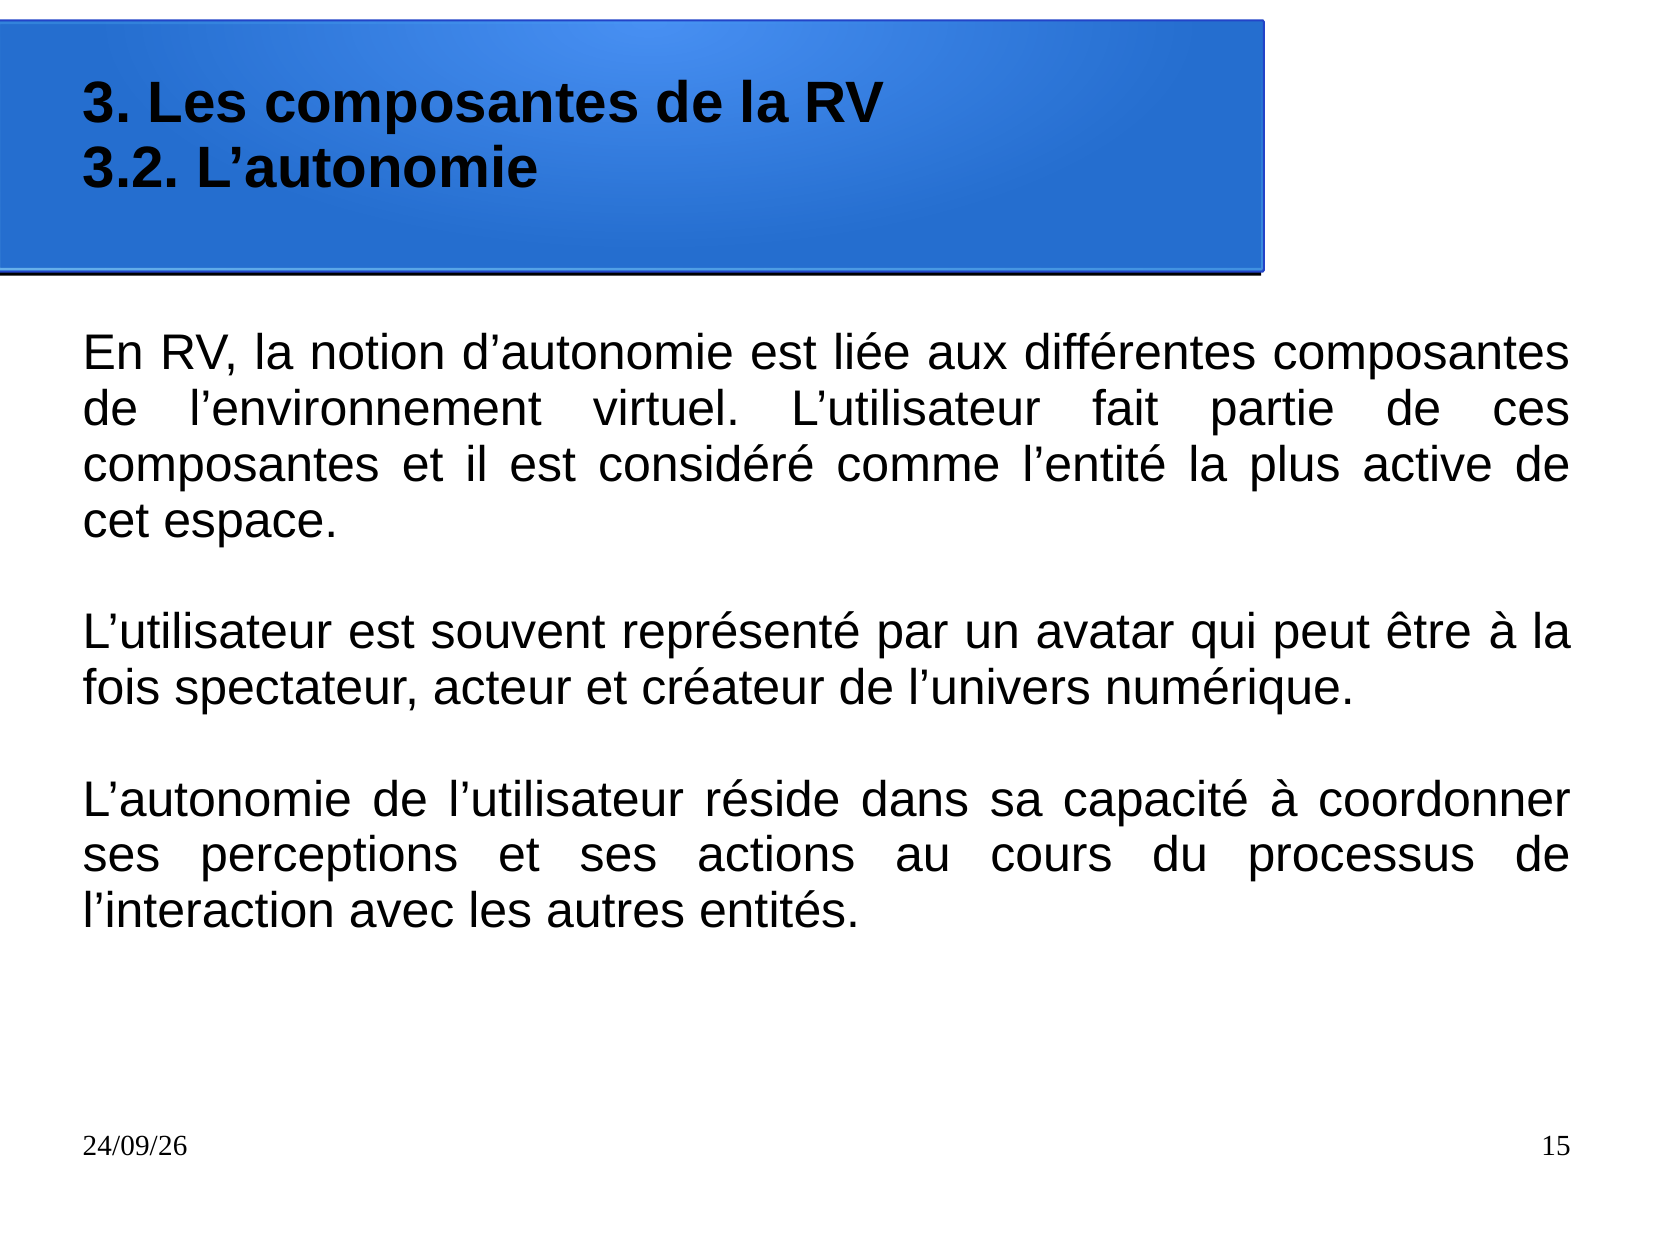

# 3. Les composantes de la RV 3.2. L’autonomie
En RV, la notion d’autonomie est liée aux différentes composantes de l’environnement virtuel. L’utilisateur fait partie de ces composantes et il est considéré comme l’entité la plus active de cet espace.
L’utilisateur est souvent représenté par un avatar qui peut être à la fois spectateur, acteur et créateur de l’univers numérique.
L’autonomie de l’utilisateur réside dans sa capacité à coordonner ses perceptions et ses actions au cours du processus de l’interaction avec les autres entités.
15